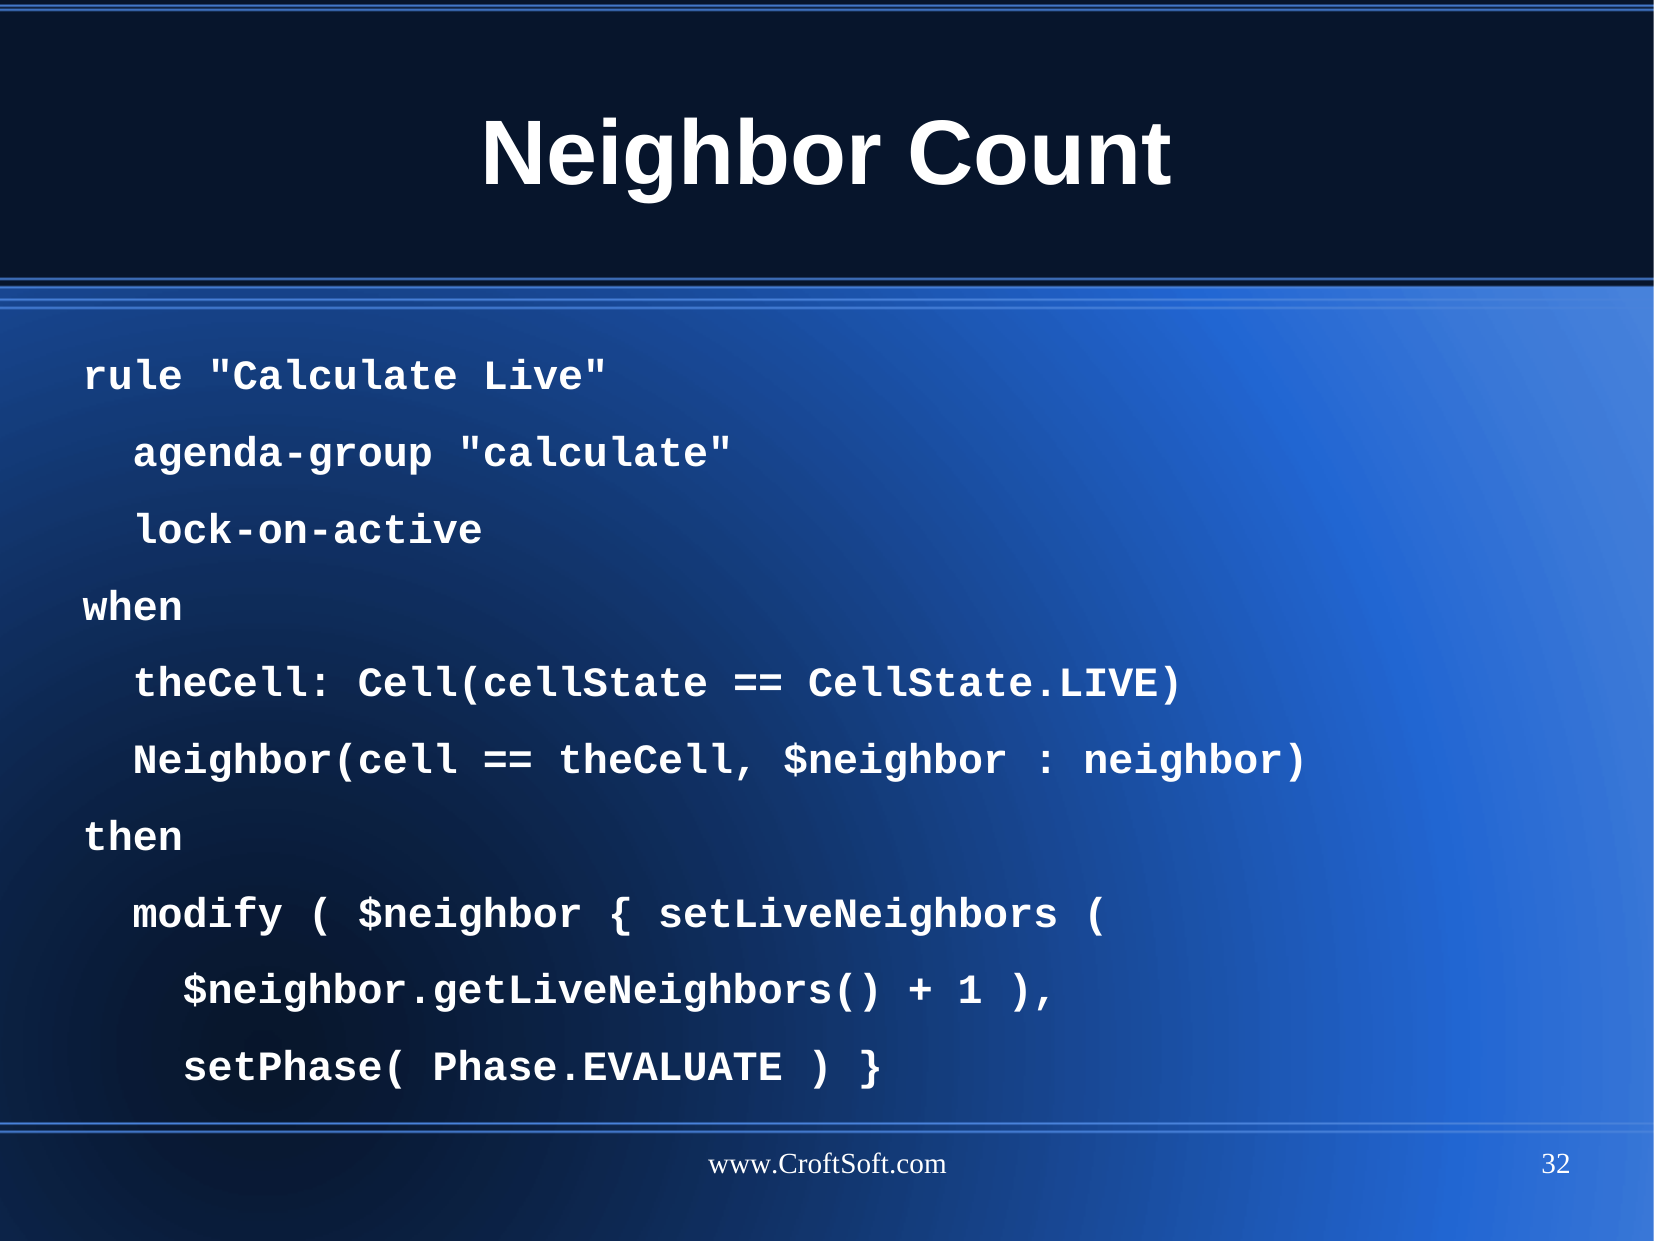

# Neighbor Count
rule "Calculate Live"
 agenda-group "calculate"
 lock-on-active
when
 theCell: Cell(cellState == CellState.LIVE)
 Neighbor(cell == theCell, $neighbor : neighbor)
then
 modify ( $neighbor { setLiveNeighbors (
 $neighbor.getLiveNeighbors() + 1 ),
 setPhase( Phase.EVALUATE ) }
www.CroftSoft.com
32